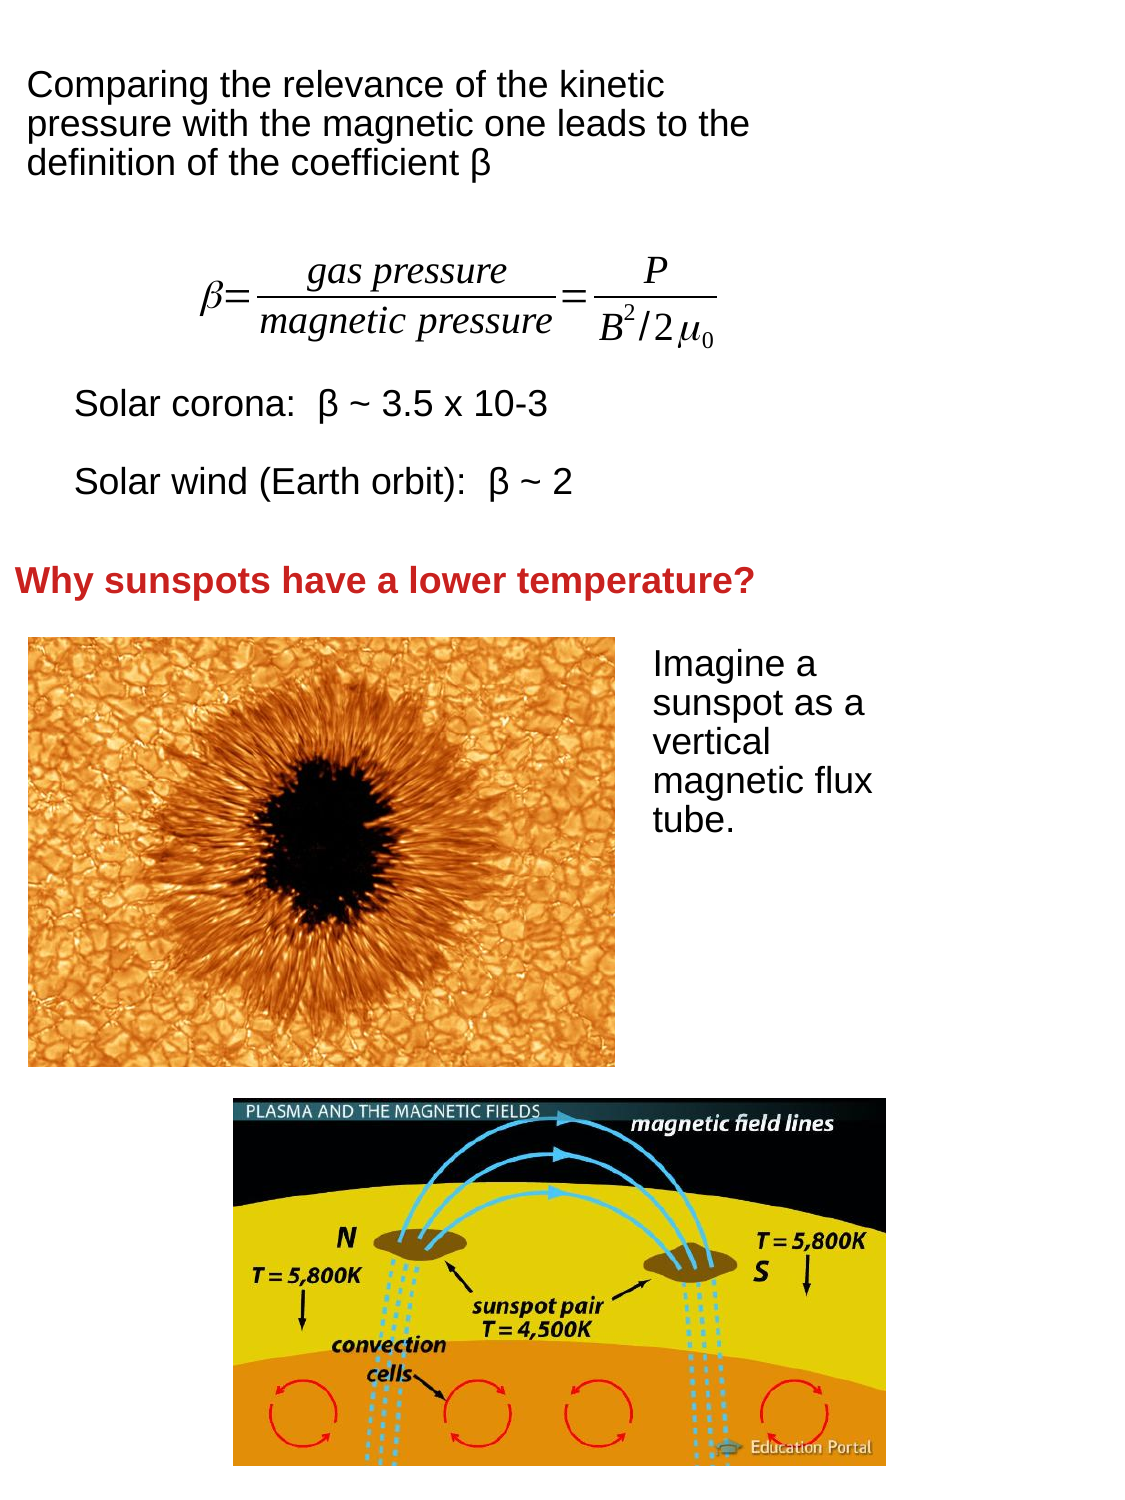

Comparing the relevance of the kinetic pressure with the magnetic one leads to the definition of the coefficient β
Solar corona: β ~ 3.5 x 10-3
Solar wind (Earth orbit): β ~ 2
Why sunspots have a lower temperature?
Imagine a sunspot as a vertical magnetic flux tube.